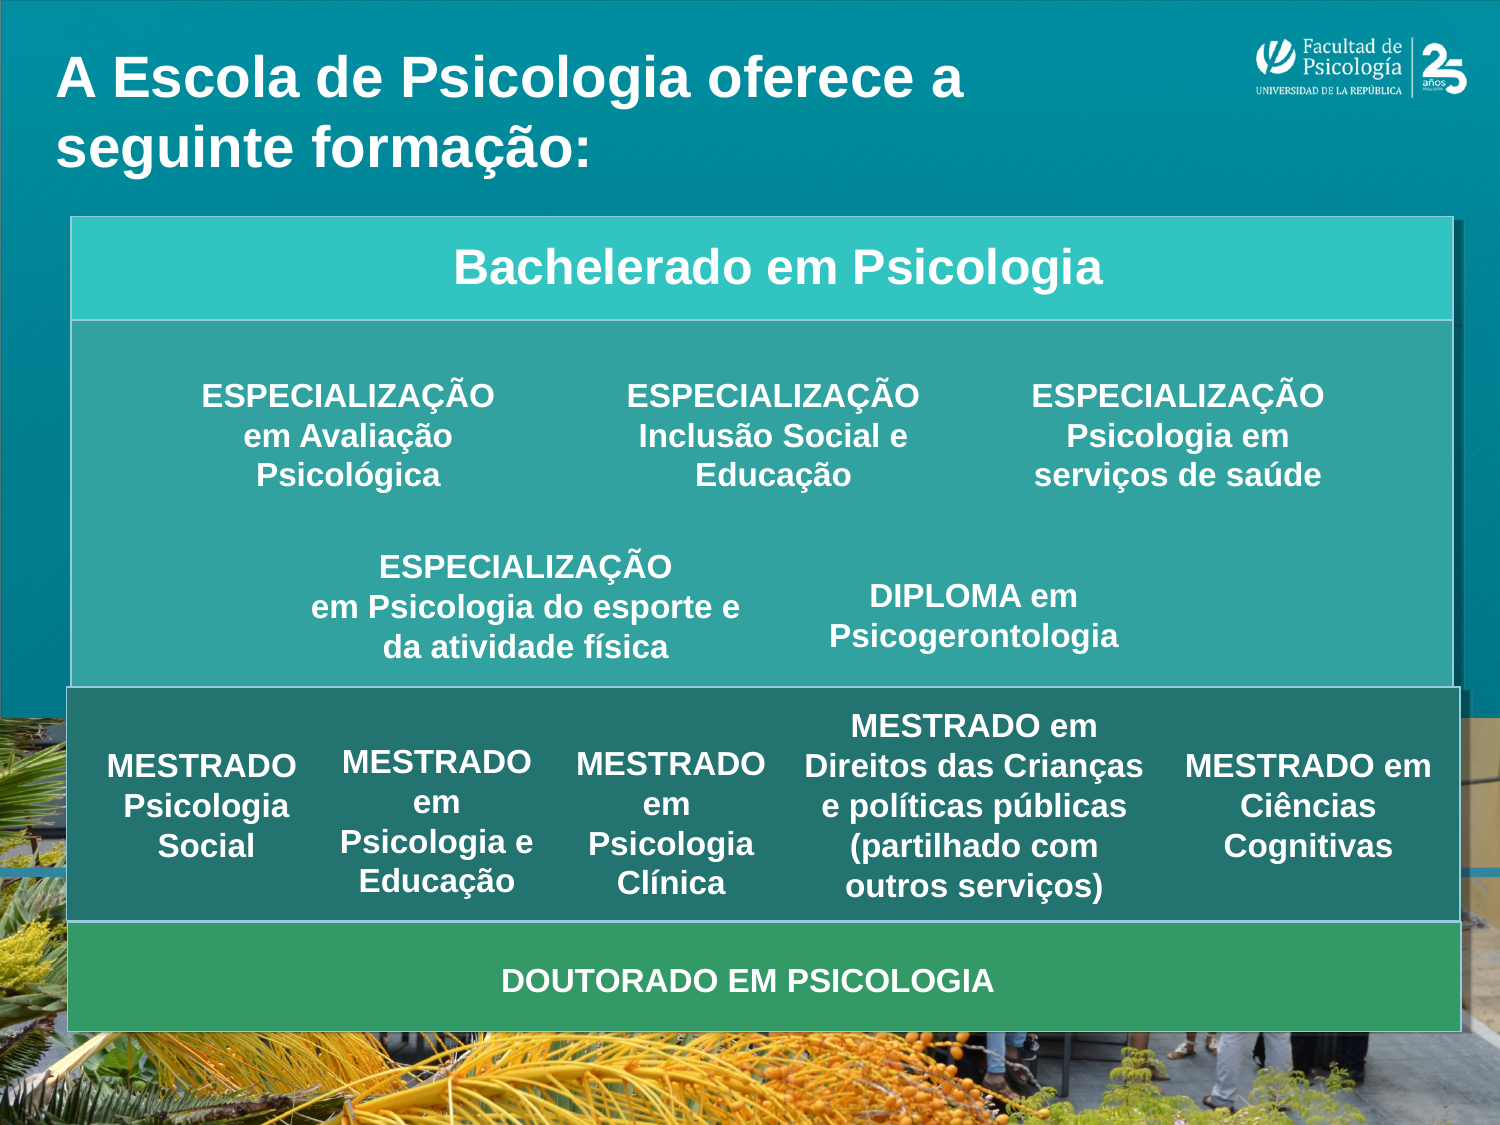

A Escola de Psicologia oferece a seguinte formação:
Bachelerado em Psicologia
ESPECIALIZAÇÃO em Avaliação Psicológica
ESPECIALIZAÇÃO
Inclusão Social e Educação
ESPECIALIZAÇÃO Psicologia em serviços de saúde
ESPECIALIZAÇÃO
em Psicologia do esporte e da atividade física
DIPLOMA em Psicogerontologia
MESTRADO em Direitos das Crianças e políticas públicas (partilhado com outros serviços)
MESTRADO em Psicologia e Educação
MESTRADO em
Psicologia Clínica
MESTRADO Psicologia Social
MESTRADO em Ciências Cognitivas
DOUTORADO EM PSICOLOGIA